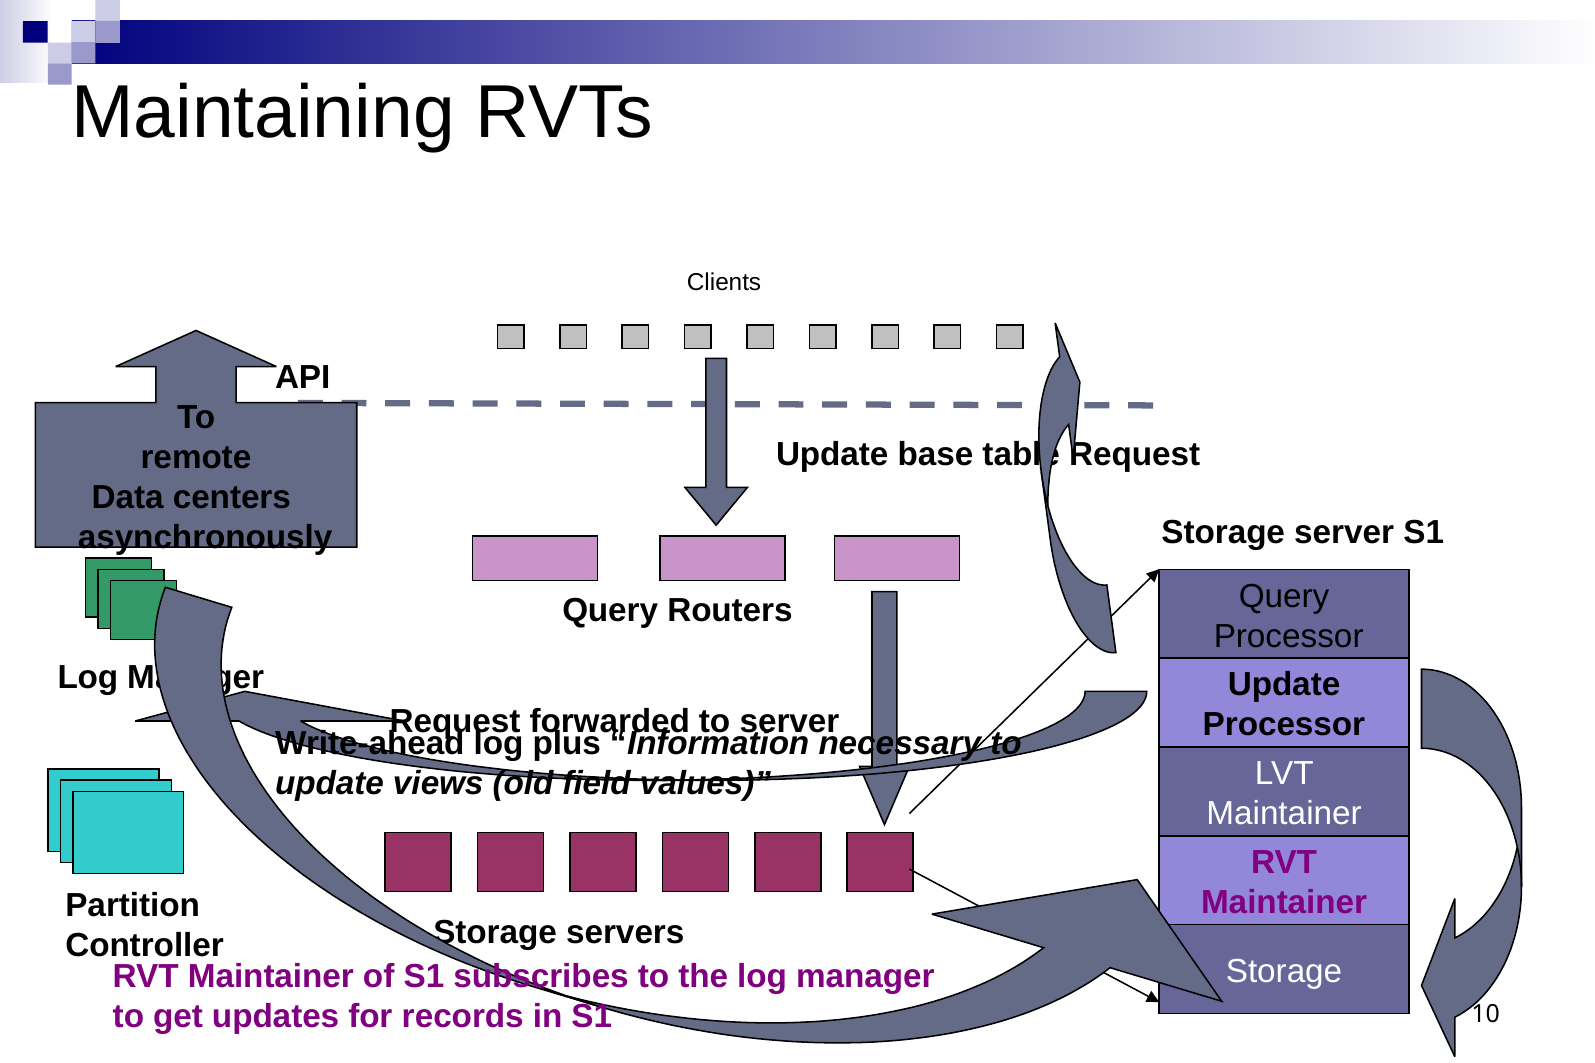

# Maintaining RVTs
Clients
To
 remote
Data centers
 asynchronously
API
Update base table Request
Storage server S1
Query
 Processor
Update
Processor
LVT
Maintainer
RVT
Maintainer
Storage
Query
 Processor
Query Routers
Log Manager
Request forwarded to server
Write-ahead log plus “Information necessary to update views (old field values)”
RVT
Maintainer
Partition
Controller
Storage servers
RVT Maintainer of S1 subscribes to the log manager
to get updates for records in S1
10